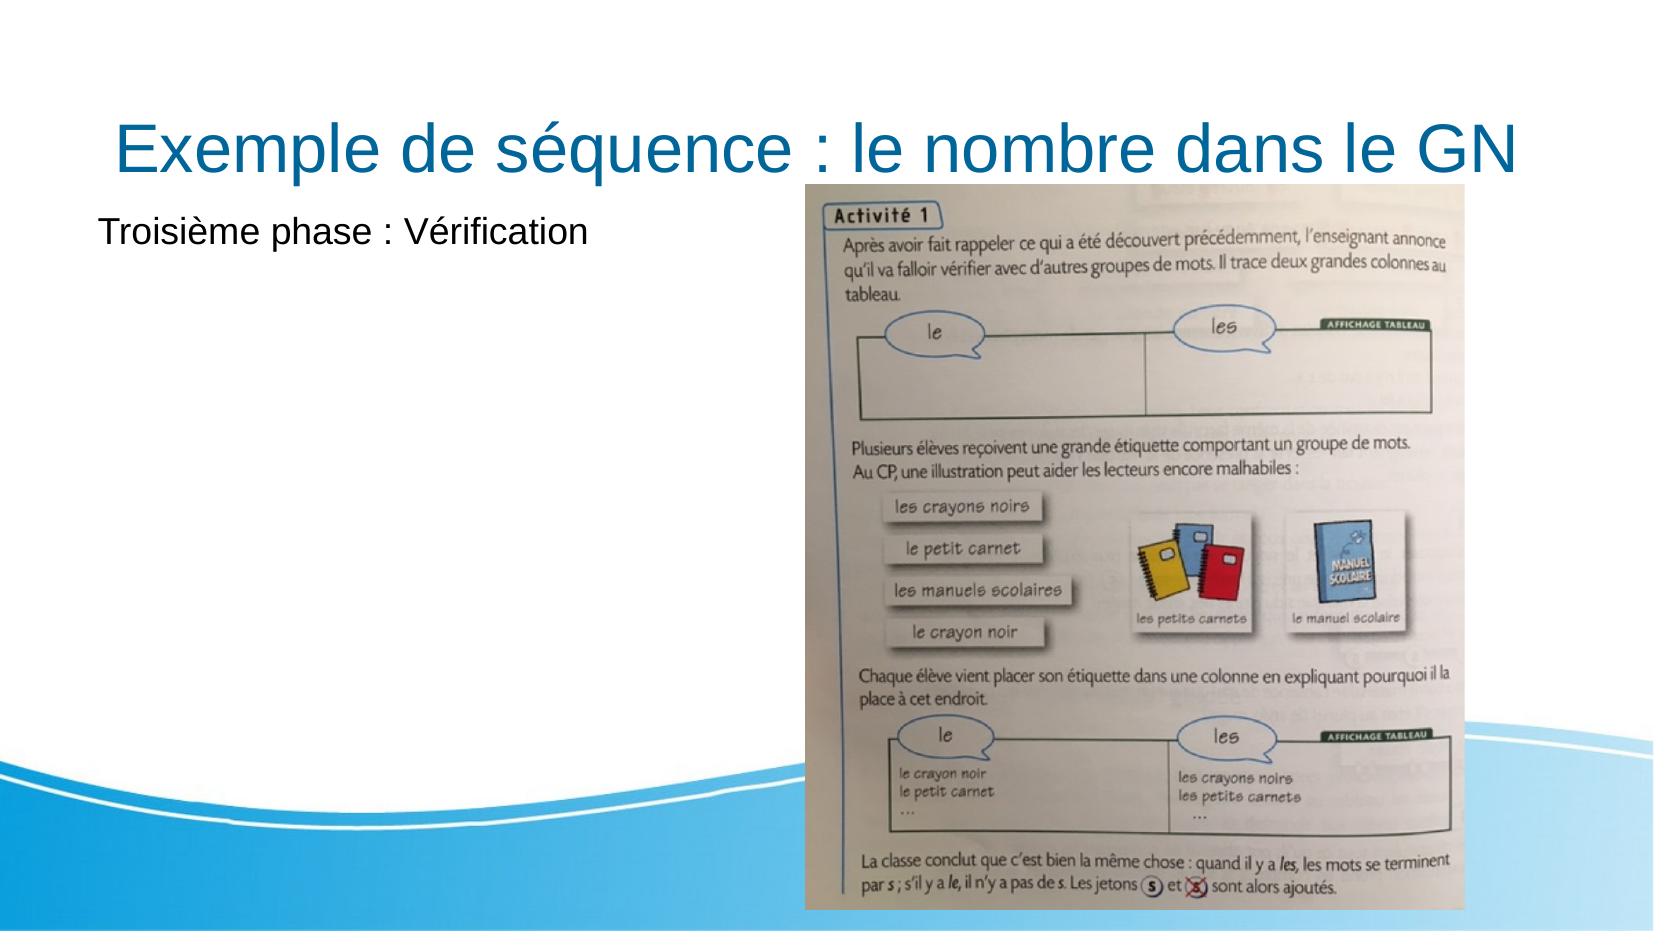

# Exemple de séquence : le nombre dans le GN
Troisième phase : Vérification